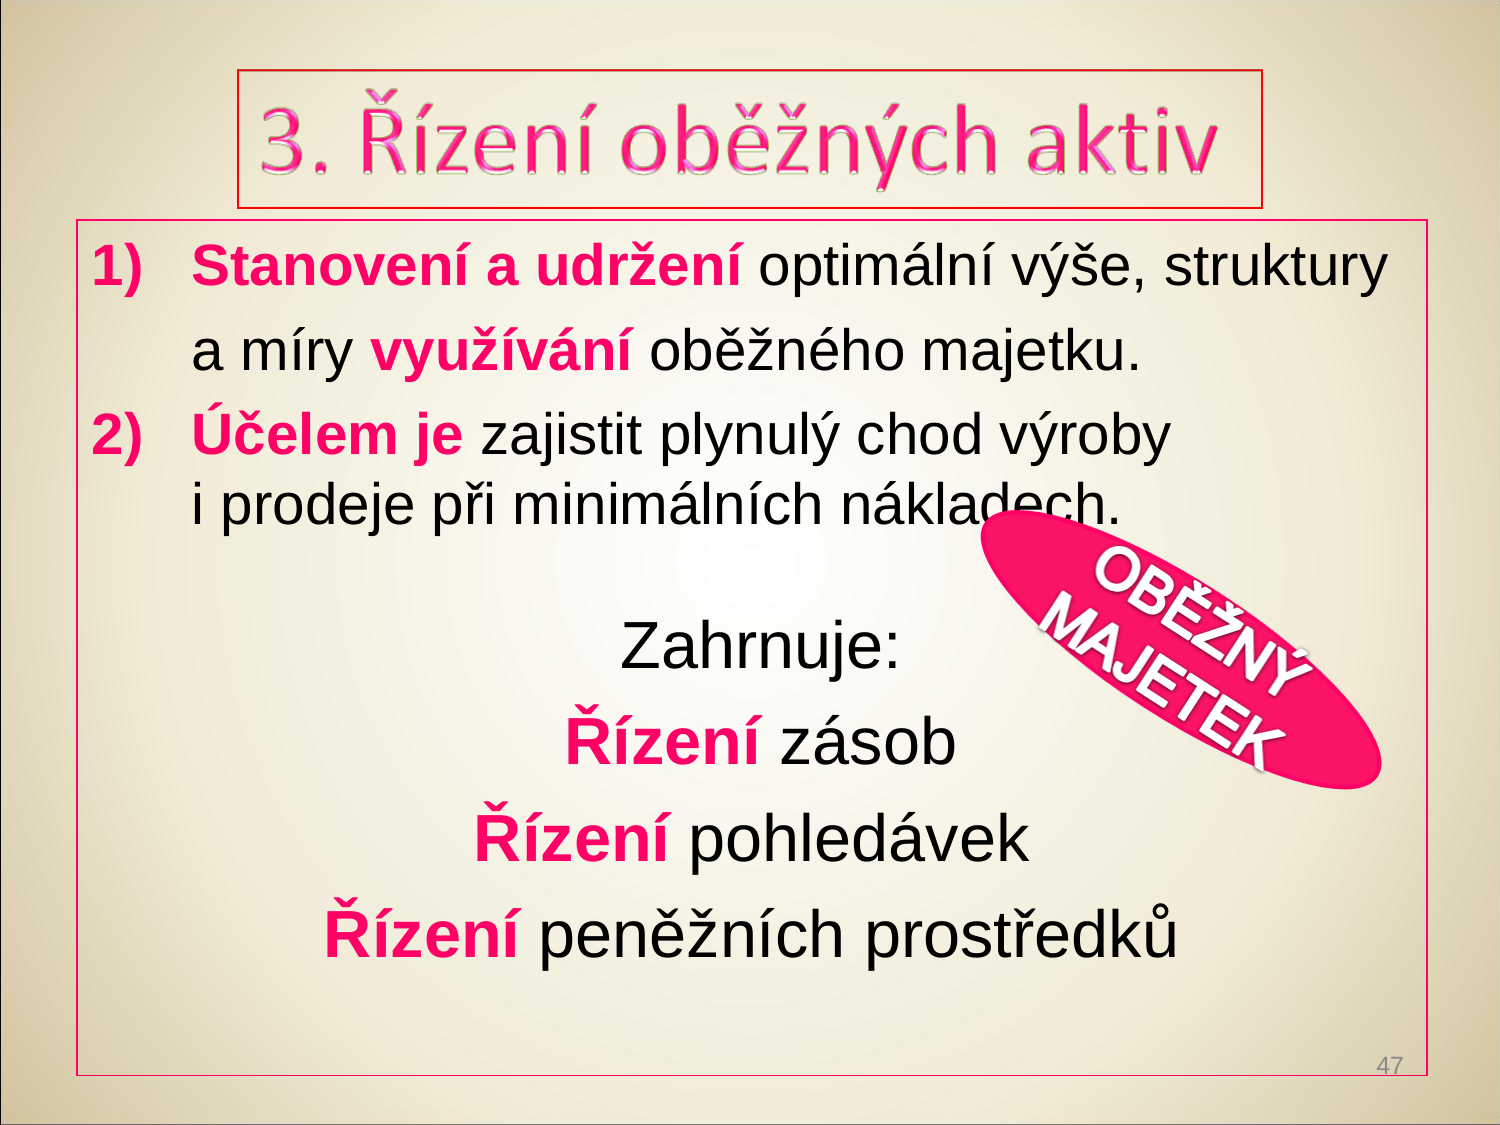

# Stanovení a udržení optimální výše, struktury
	a míry využívání oběžného majetku.
2) 	Účelem je zajistit plynulý chod výroby
i prodeje při minimálních nákladech.
 Zahrnuje:
 Řízení zásob
Řízení pohledávek
Řízení peněžních prostředků